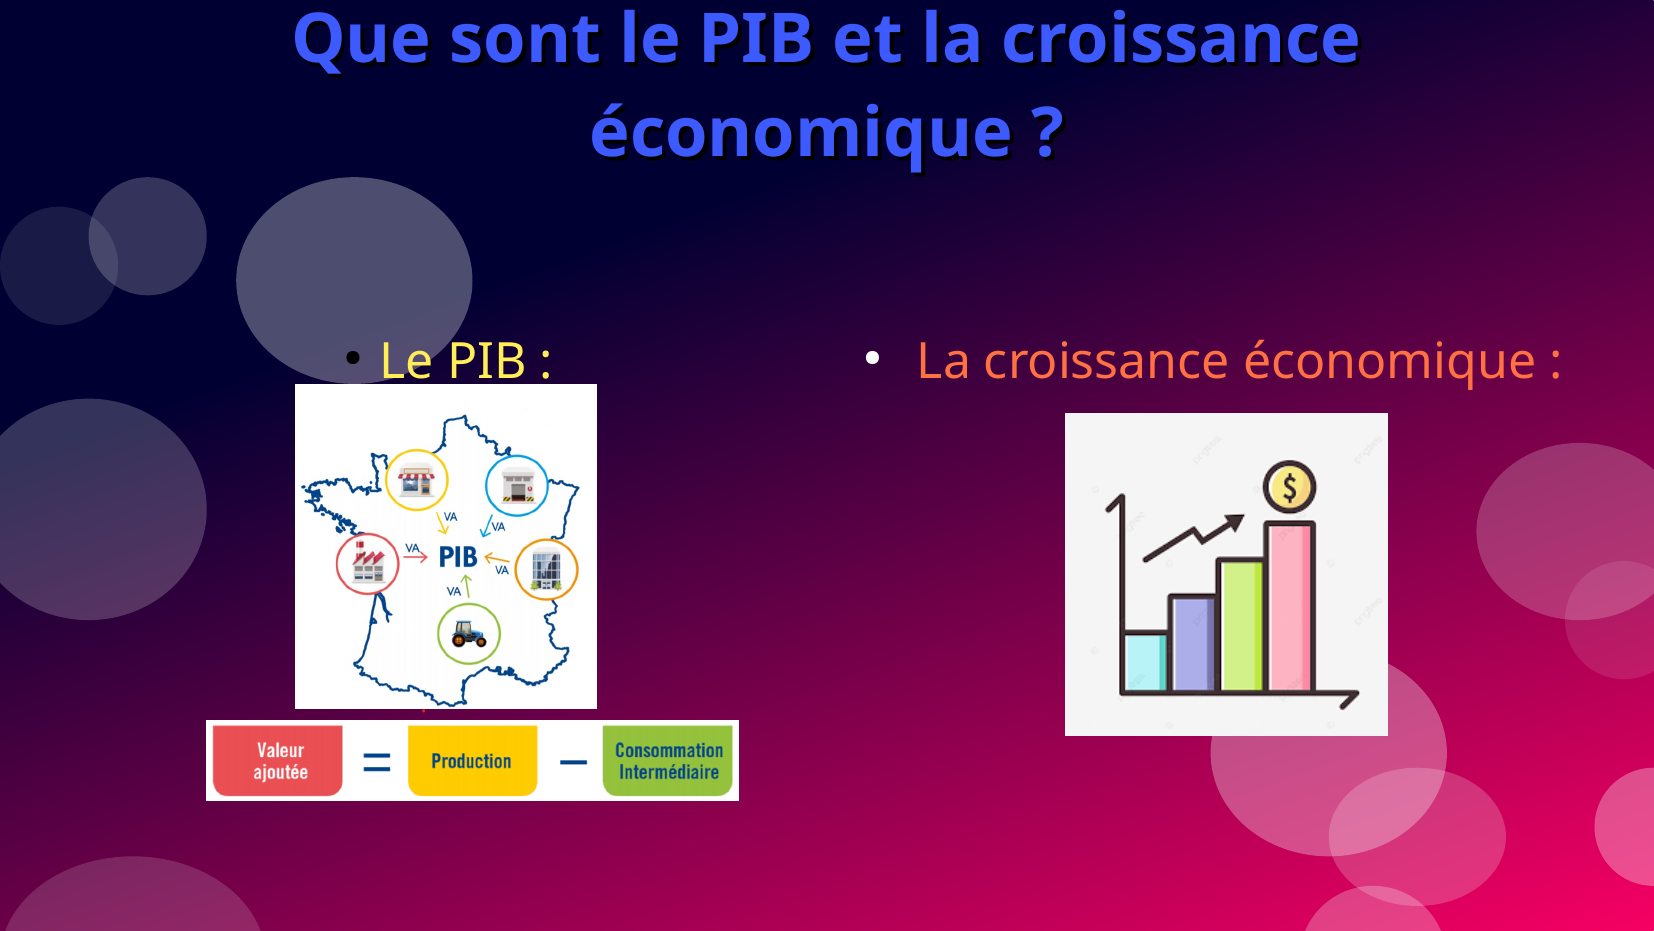

# Que sont le PIB et la croissance économique ?
Le PIB :
La croissance économique :